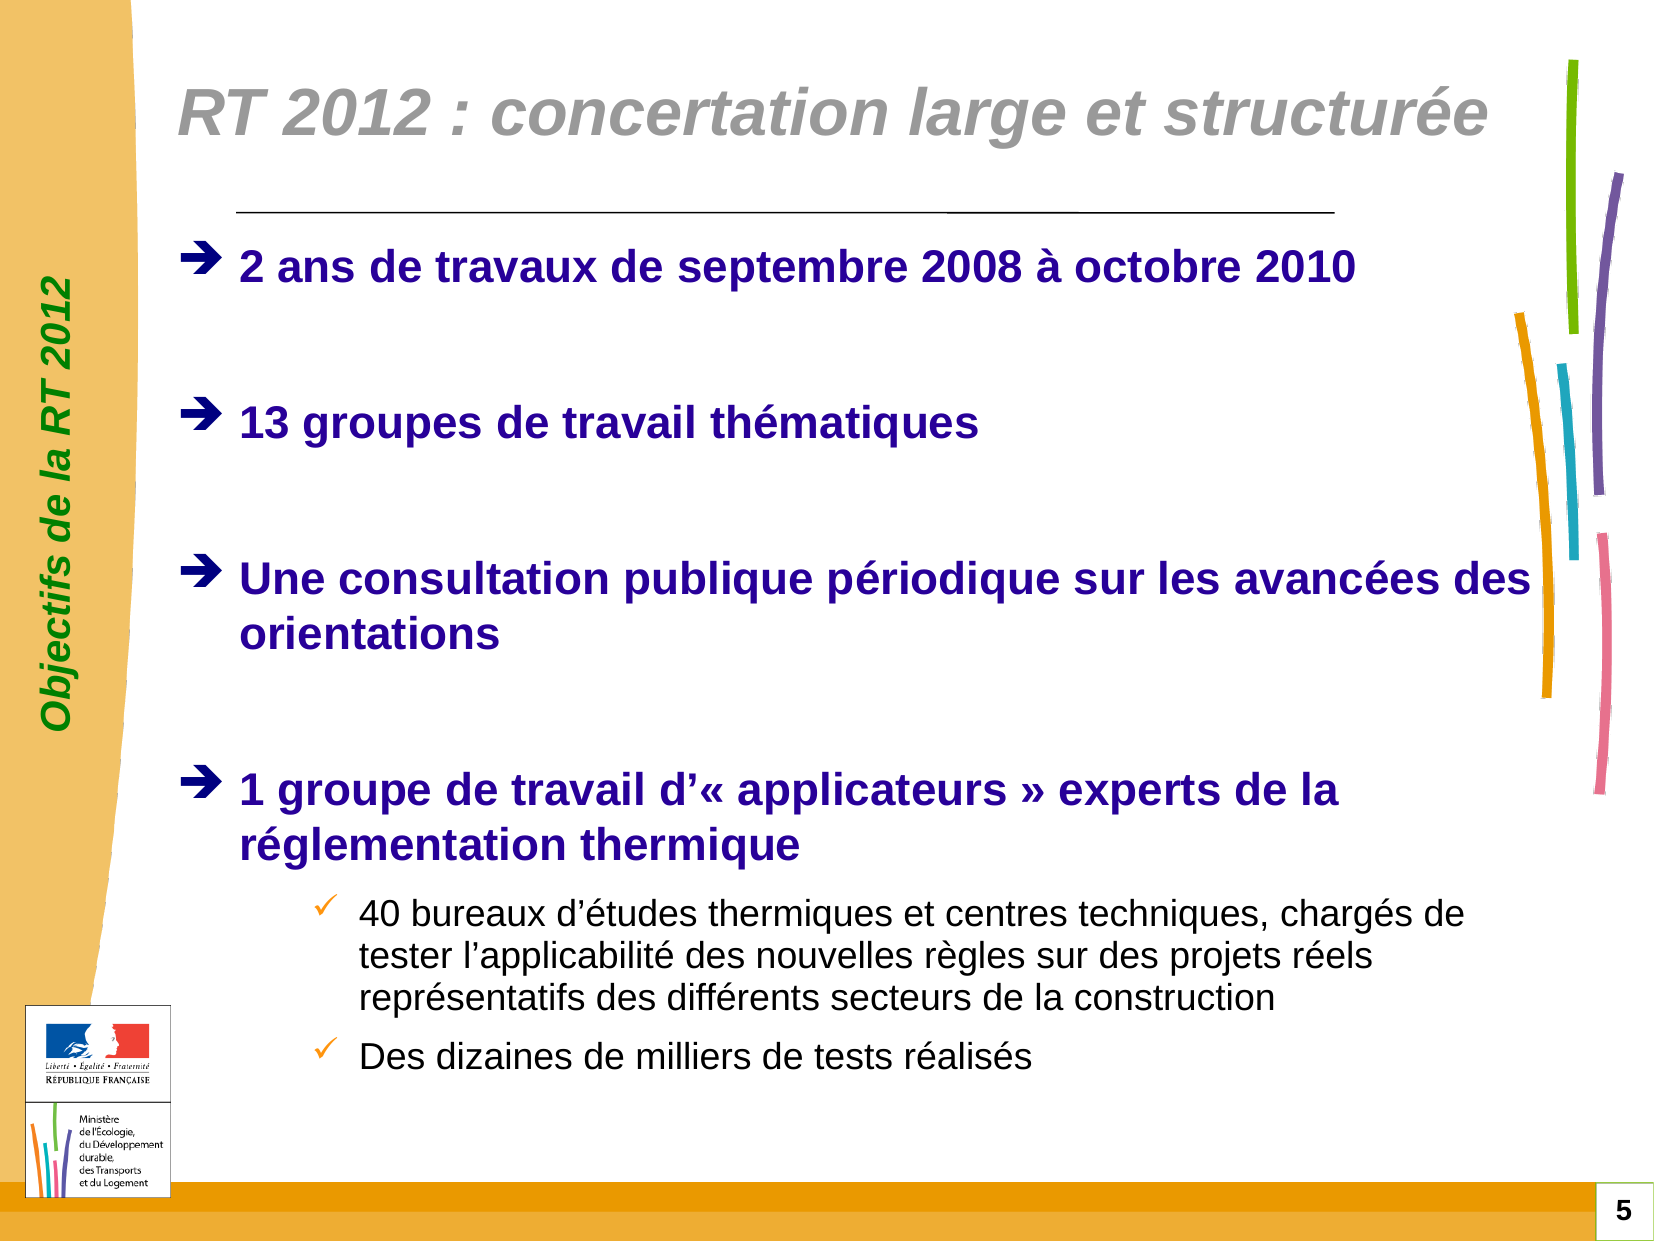

RT 2012 : concertation large et structurée
# 2 ans de travaux de septembre 2008 à octobre 2010
13 groupes de travail thématiques
Une consultation publique périodique sur les avancées des orientations
1 groupe de travail d’« applicateurs » experts de la réglementation thermique
40 bureaux d’études thermiques et centres techniques, chargés de tester l’applicabilité des nouvelles règles sur des projets réels représentatifs des différents secteurs de la construction
Des dizaines de milliers de tests réalisés
Objectifs de la RT 2012
5